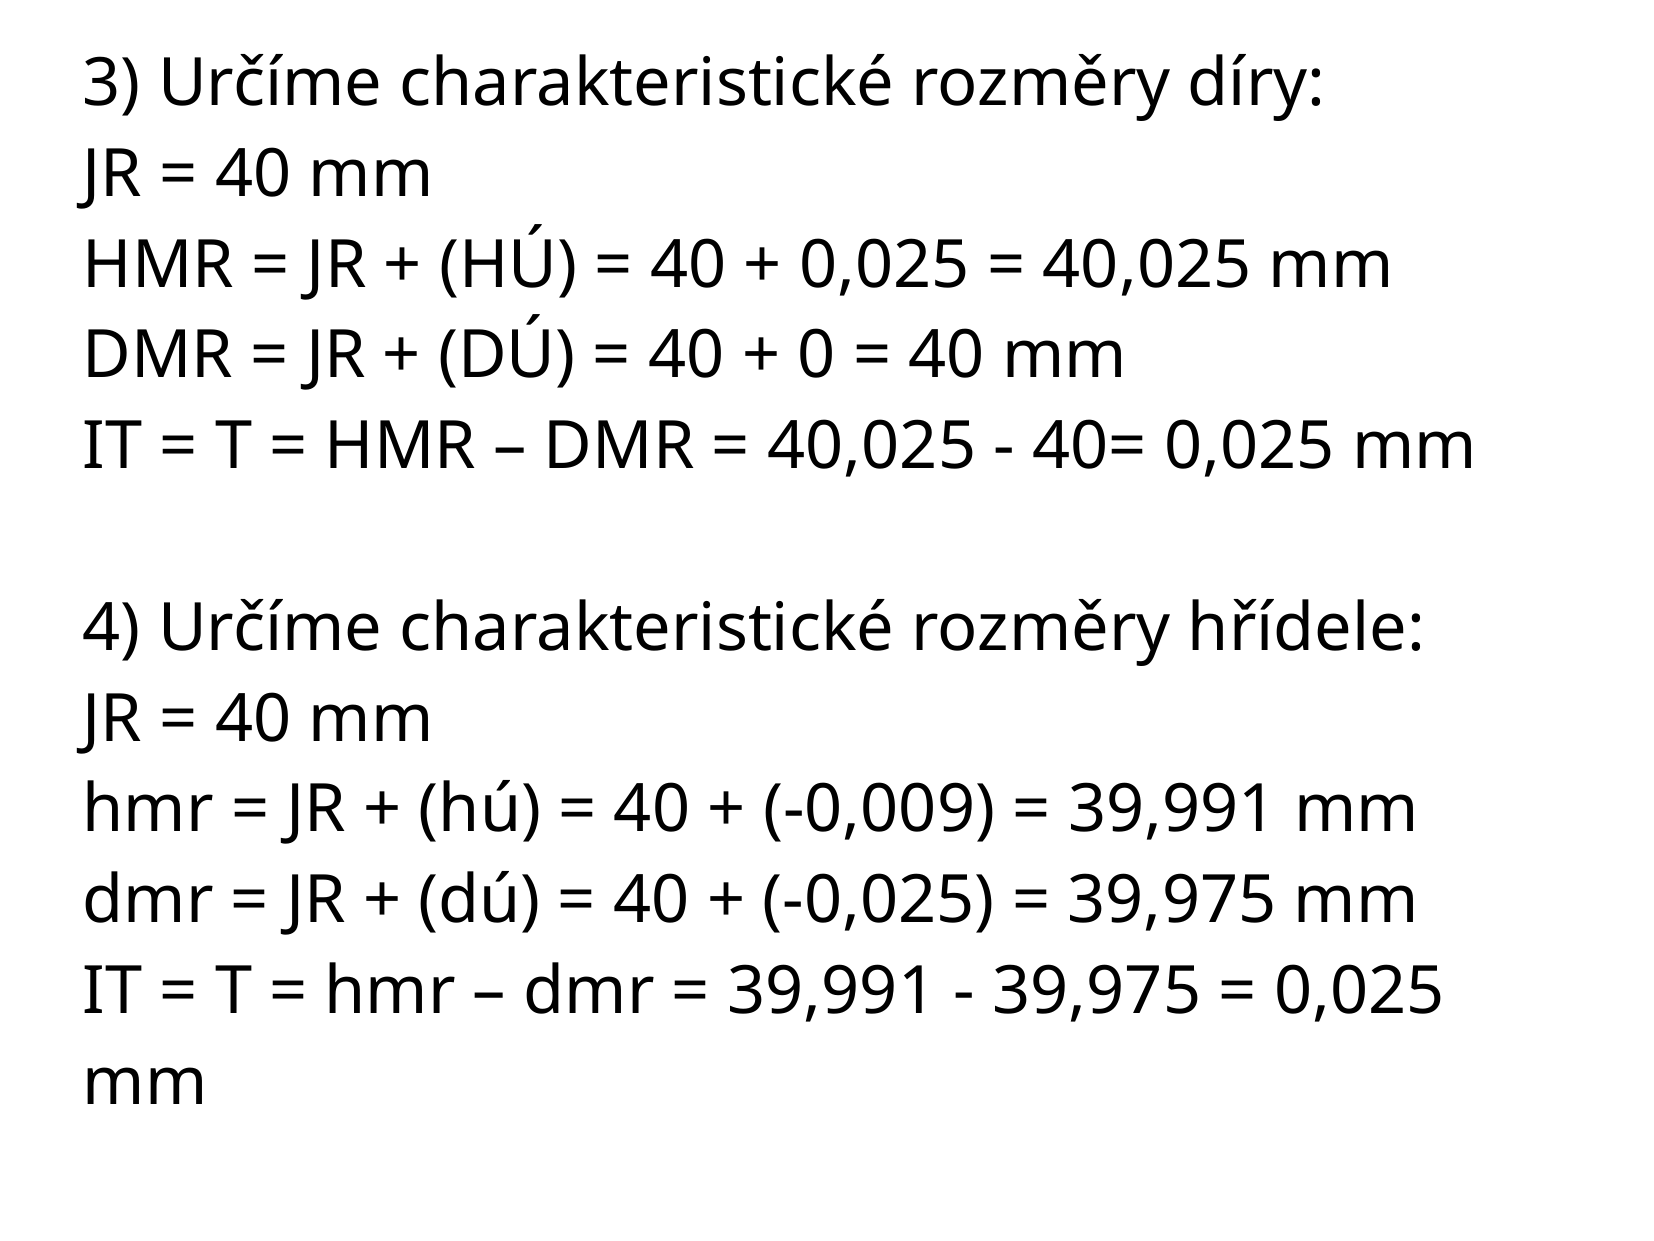

# Určíme charakteristické rozměry díry:
JR = 40 mm
HMR = JR + (HÚ) = 40 + 0,025 = 40,025 mm
DMR = JR + (DÚ) = 40 + 0 = 40 mm
IT = T = HMR – DMR = 40,025 - 40= 0,025 mm
 Určíme charakteristické rozměry hřídele:
JR = 40 mm
hmr = JR + (hú) = 40 + (-0,009) = 39,991 mm
dmr = JR + (dú) = 40 + (-0,025) = 39,975 mm
IT = T = hmr – dmr = 39,991 - 39,975 = 0,025 mm